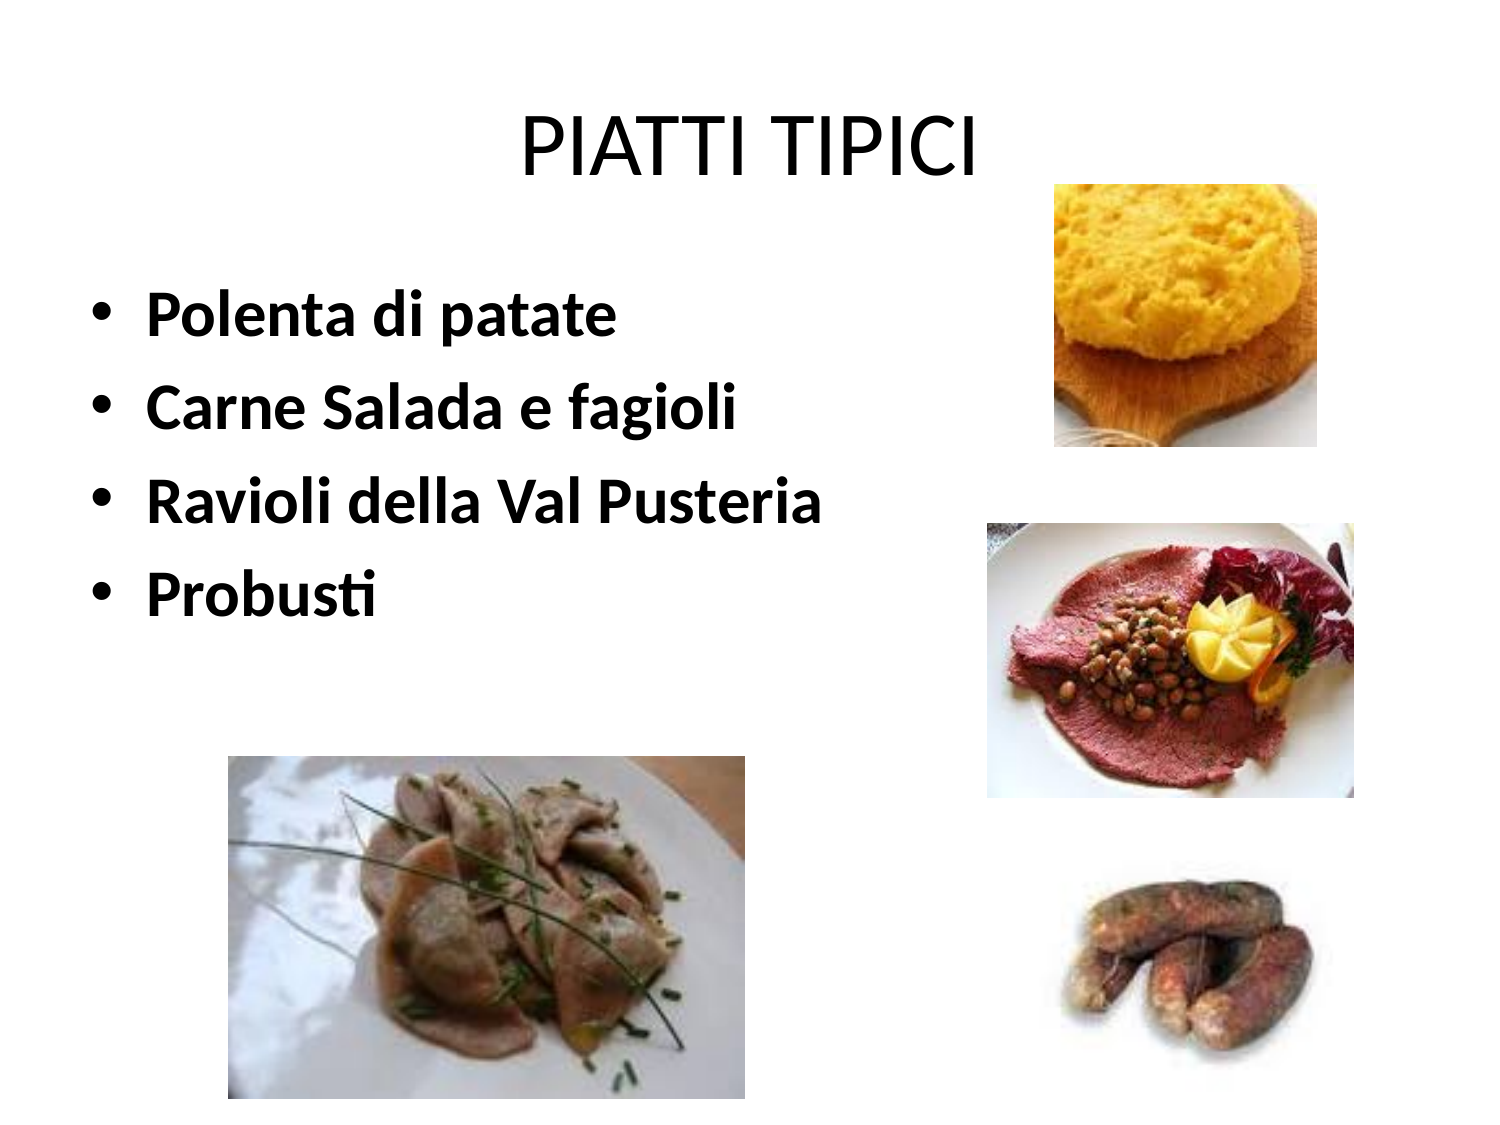

# PIATTI TIPICI
Polenta di patate
Carne Salada e fagioli
Ravioli della Val Pusteria
Probusti